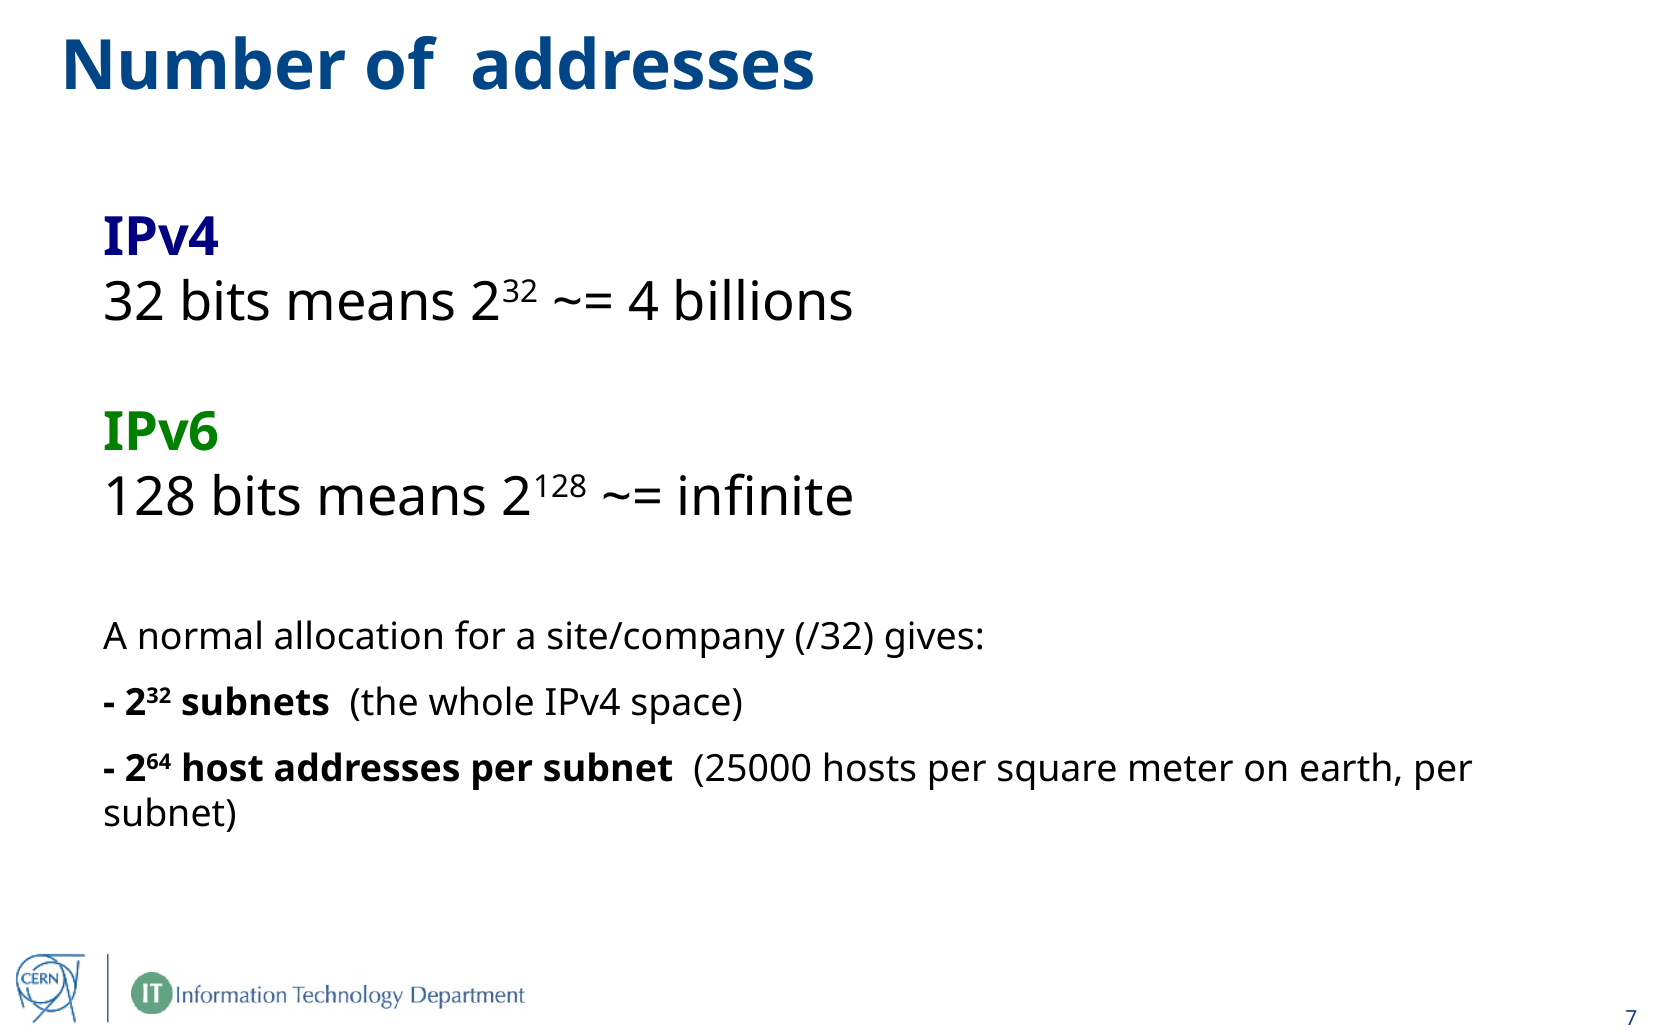

# Number of addresses
IPv4
32 bits means 232 ~= 4 billions
IPv6
128 bits means 2128 ~= infinite
A normal allocation for a site/company (/32) gives:
- 232 subnets (the whole IPv4 space)
- 264 host addresses per subnet (25000 hosts per square meter on earth, per subnet)